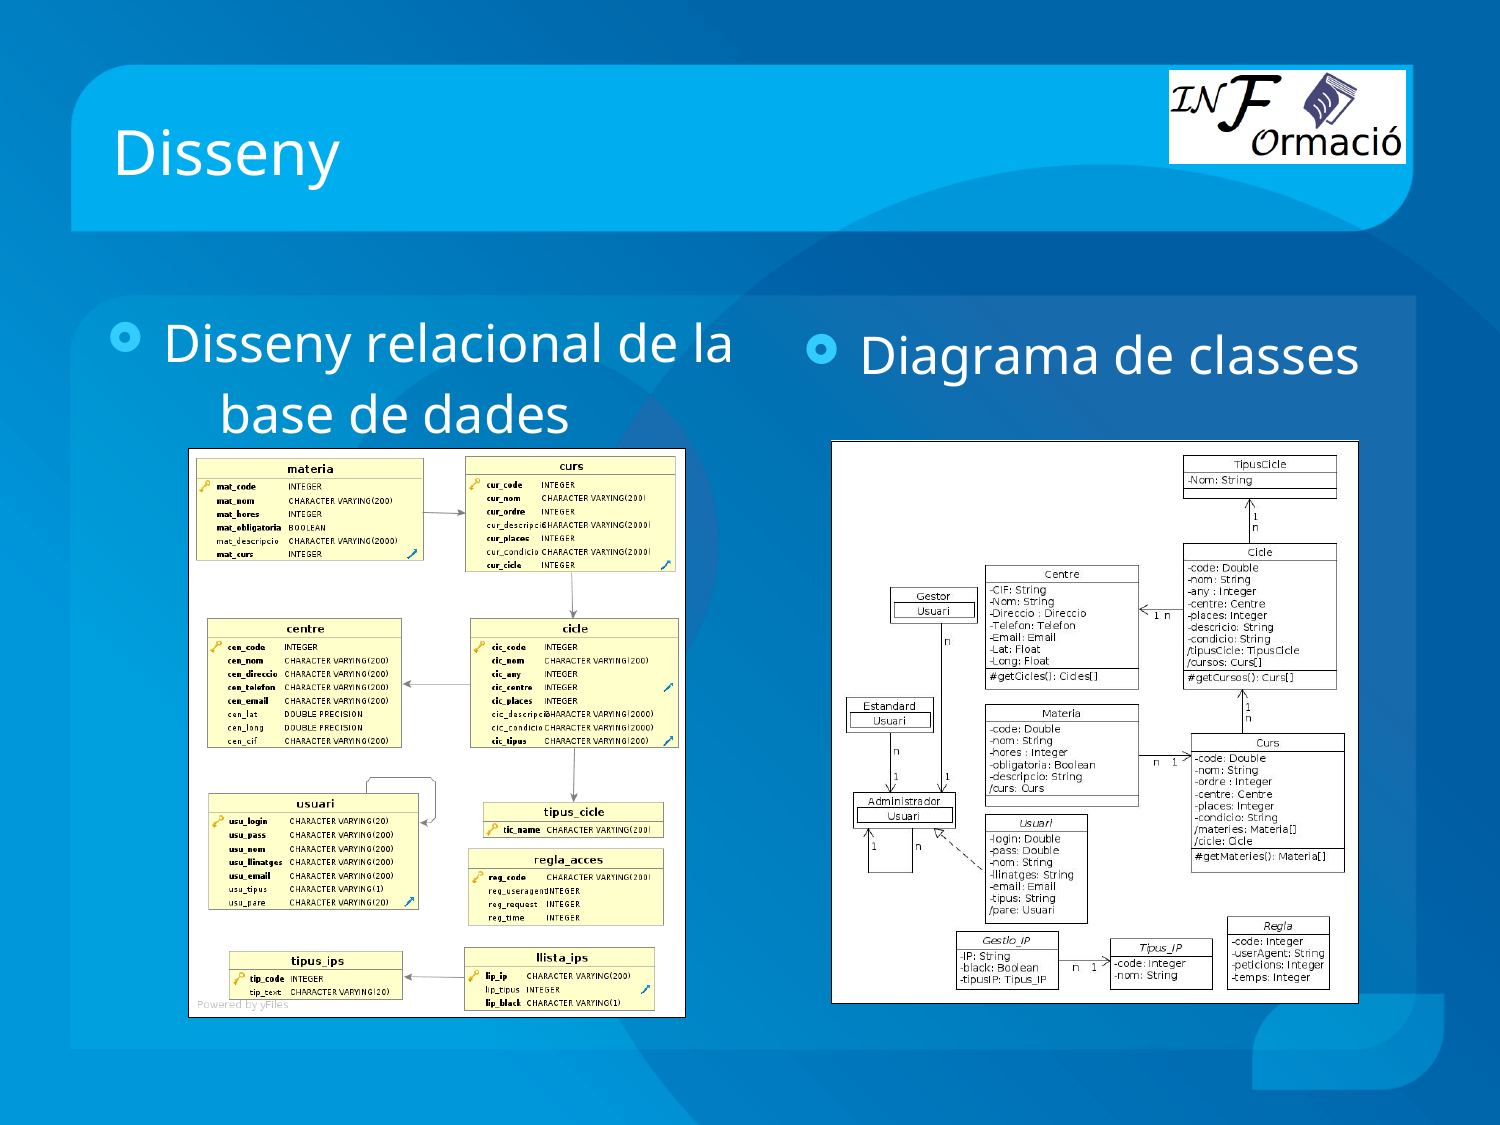

# Disseny
Disseny relacional de la base de dades
Diagrama de classes